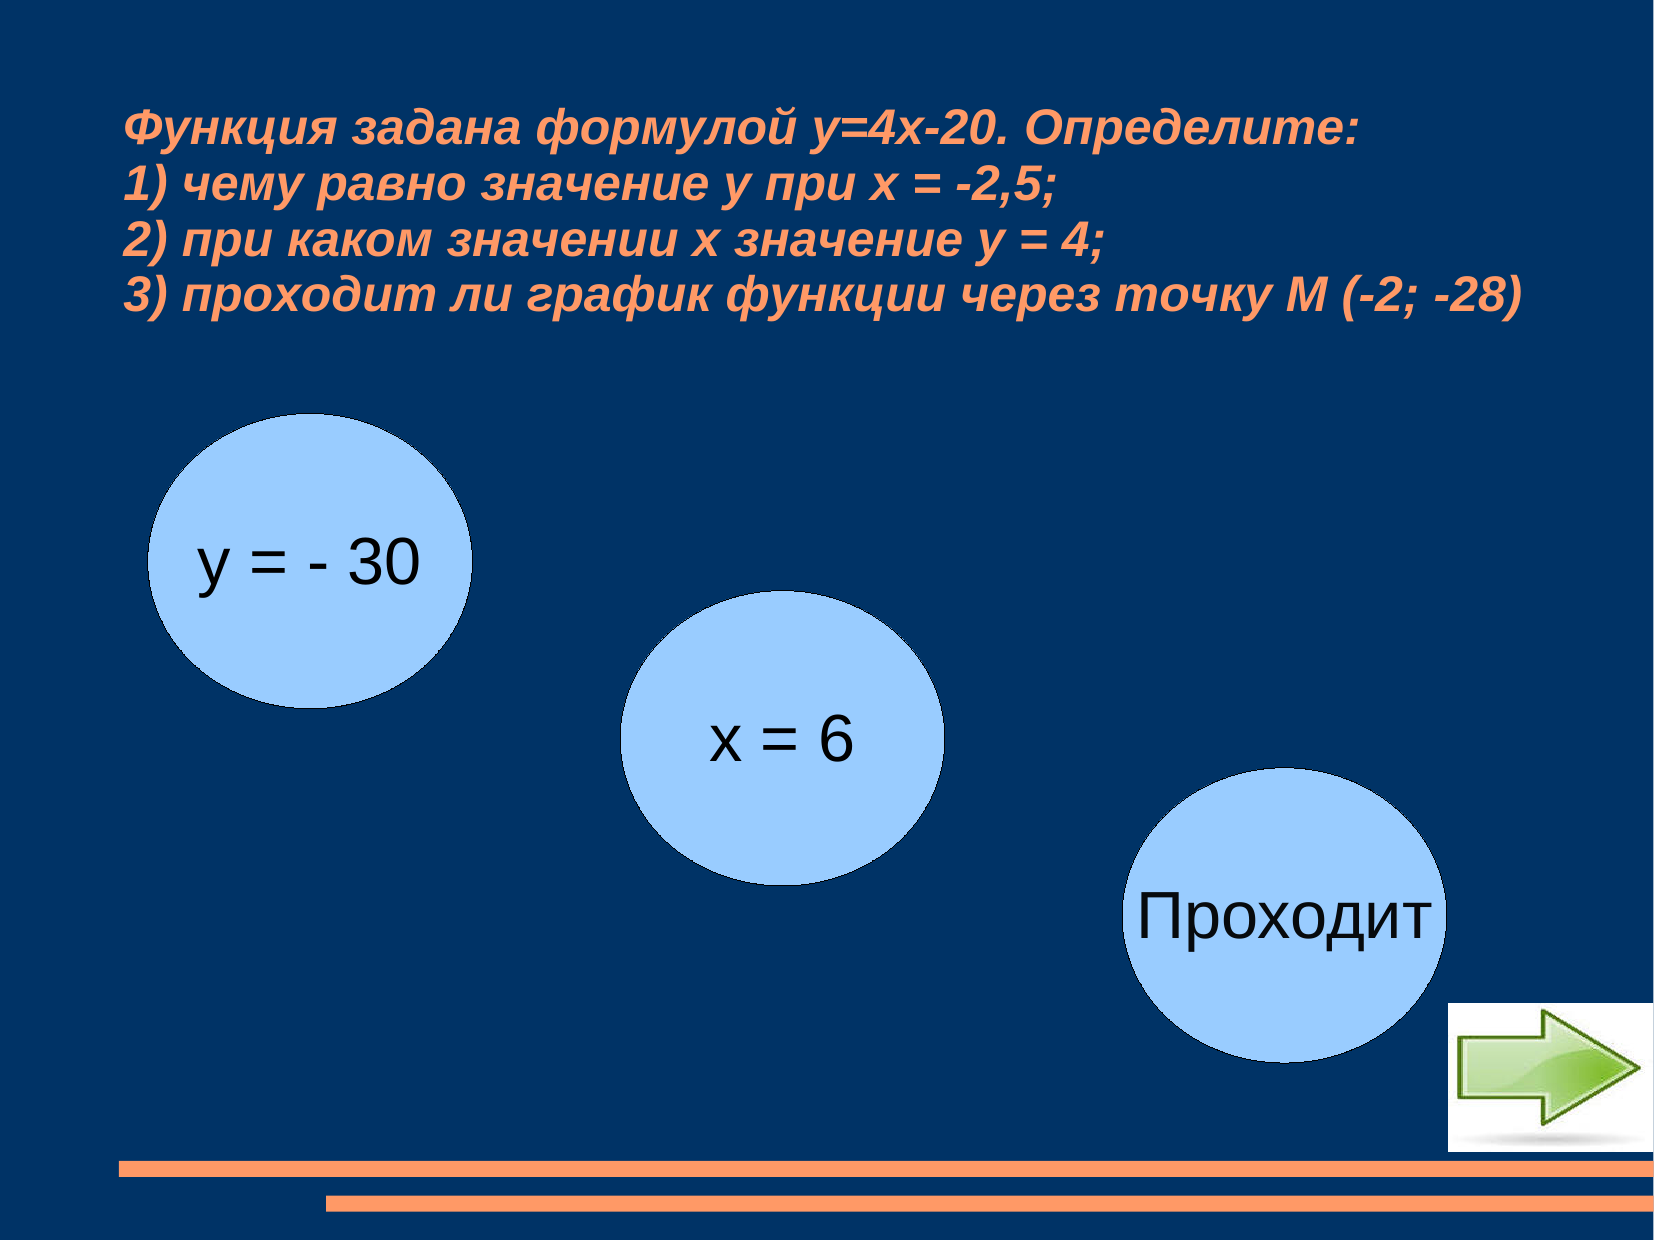

# Функция задана формулой у=4х-20. Определите: 1) чему равно значение у при х = -2,5; 2) при каком значении х значение у = 4; 3) проходит ли график функции через точку М (-2; -28)
у = - 30
х = 6
Проходит